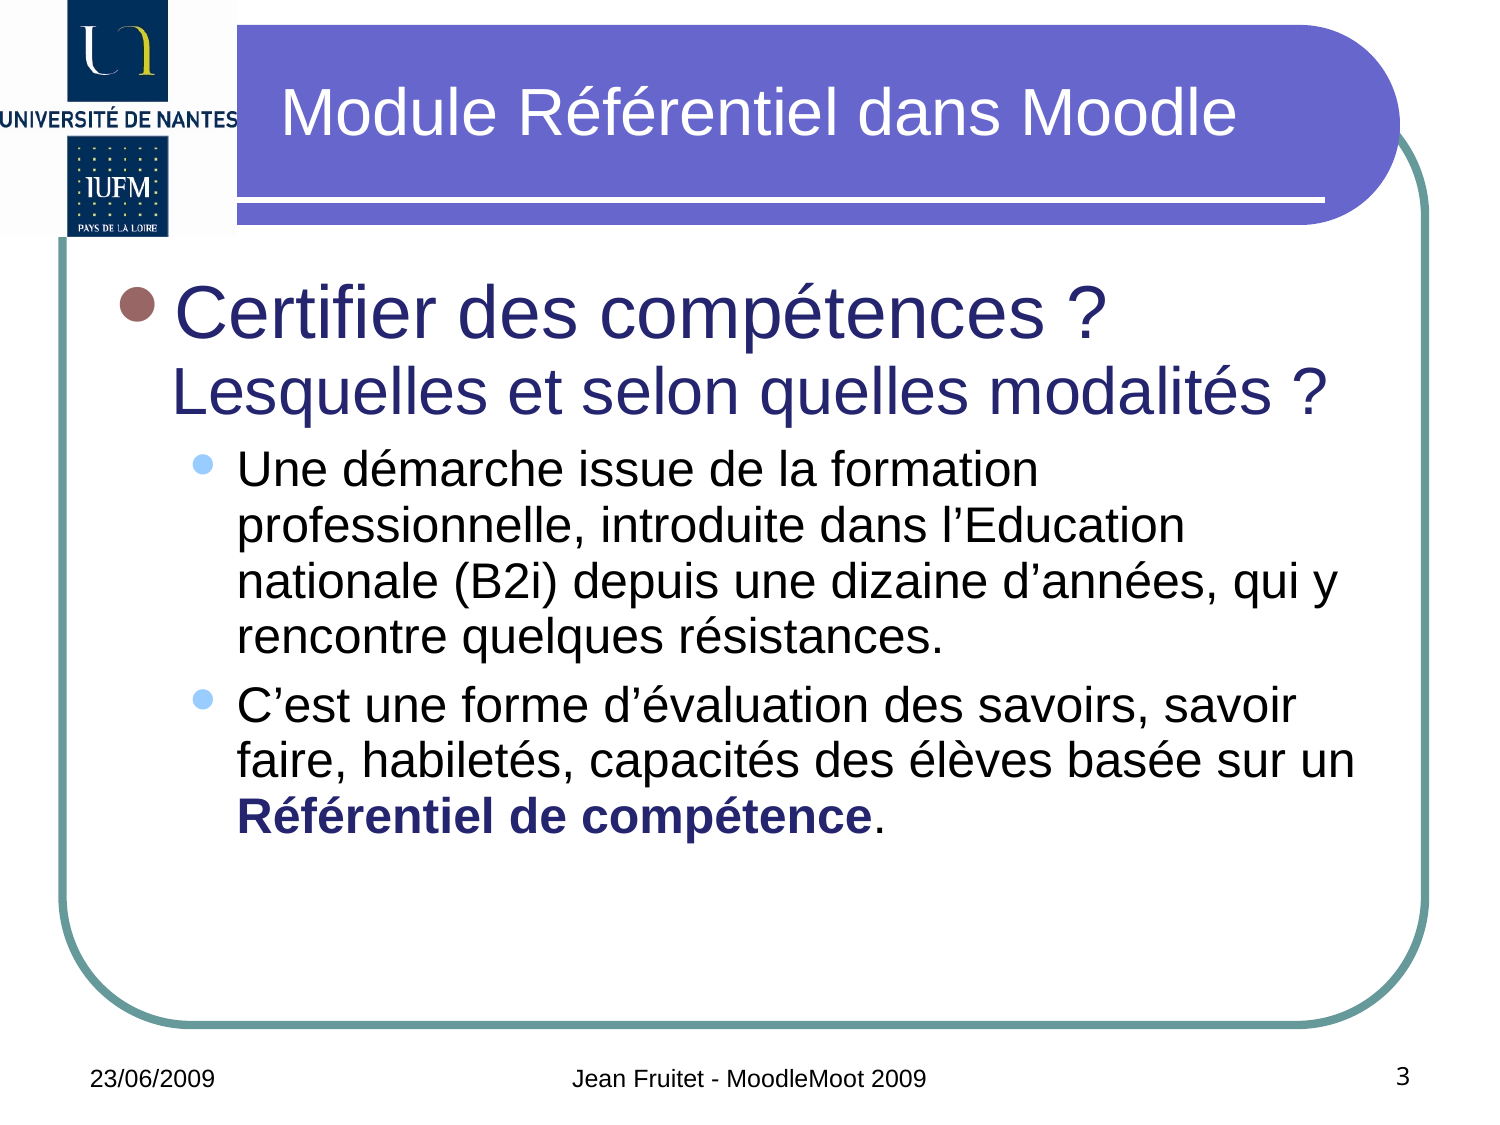

Module Référentiel dans Moodle
# Certifier des compétences ? Lesquelles et selon quelles modalités ?
Une démarche issue de la formation professionnelle, introduite dans l’Education nationale (B2i) depuis une dizaine d’années, qui y rencontre quelques résistances.
C’est une forme d’évaluation des savoirs, savoir faire, habiletés, capacités des élèves basée sur un Référentiel de compétence.
23/06/2009
Jean Fruitet - MoodleMoot 2009
3